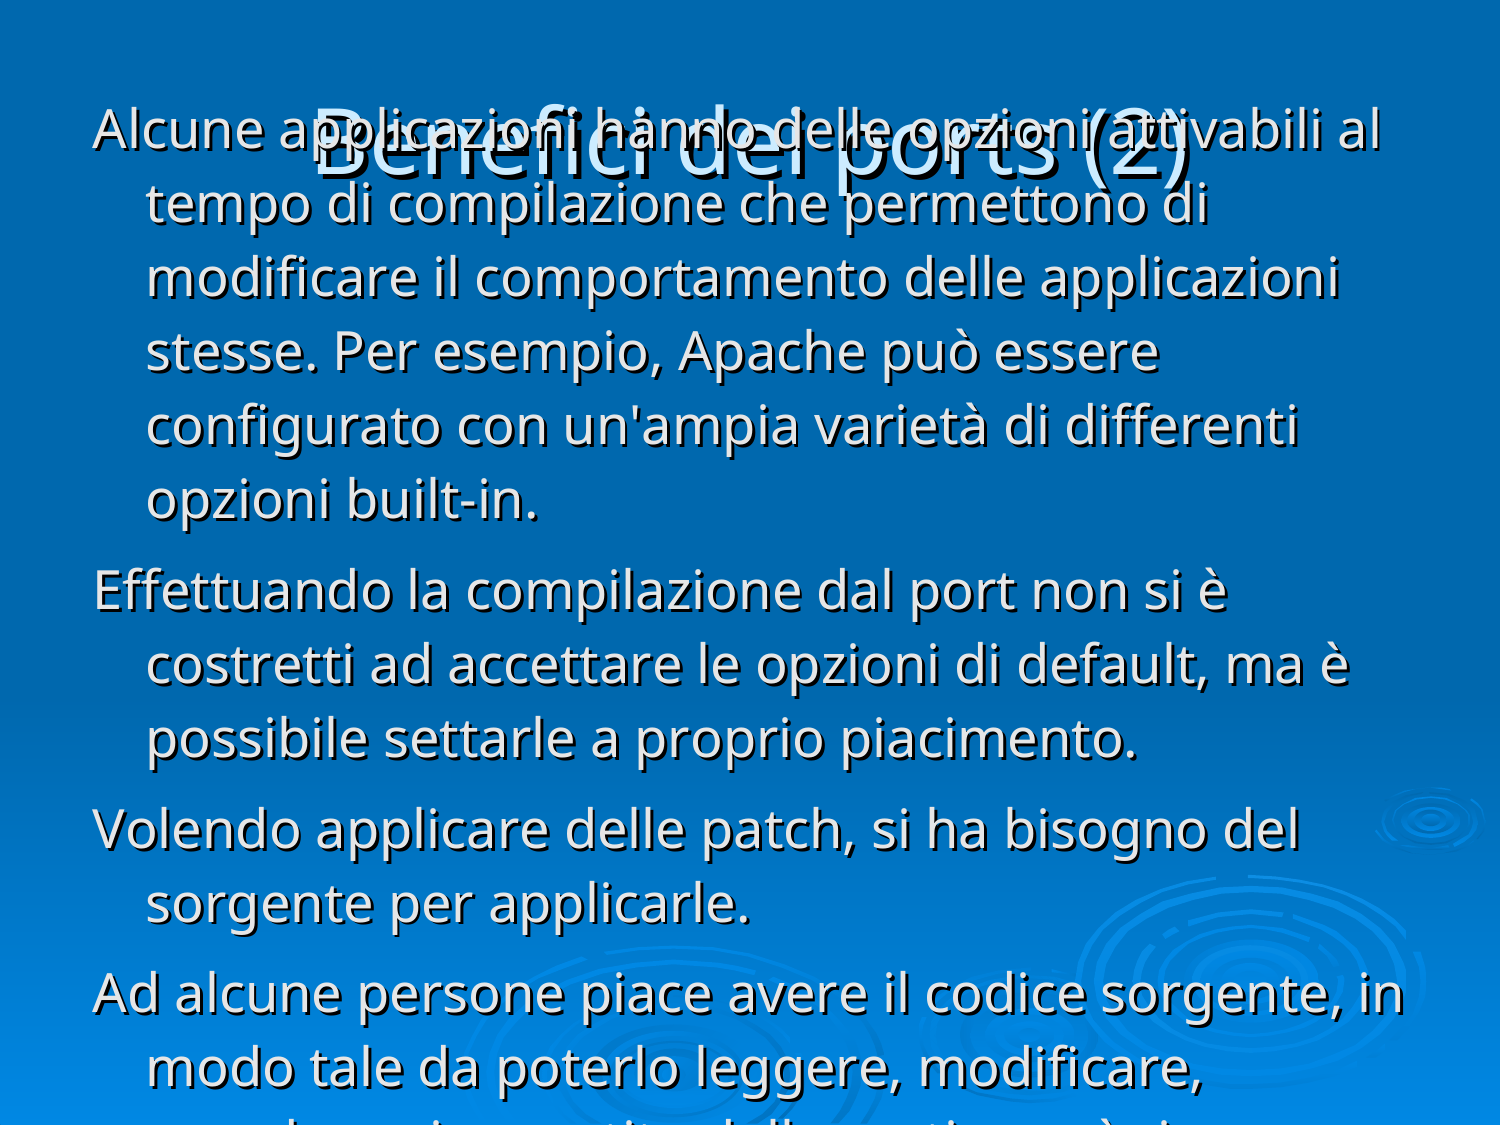

# Benefici dei ports (2)
Alcune applicazioni hanno delle opzioni attivabili al tempo di compilazione che permettono di modificare il comportamento delle applicazioni stesse. Per esempio, Apache può essere configurato con un'ampia varietà di differenti opzioni built-in.
Effettuando la compilazione dal port non si è costretti ad accettare le opzioni di default, ma è possibile settarle a proprio piacimento.
Volendo applicare delle patch, si ha bisogno del sorgente per applicarle.
Ad alcune persone piace avere il codice sorgente, in modo tale da poterlo leggere, modificare, prenderne in prestito delle parti e così via.